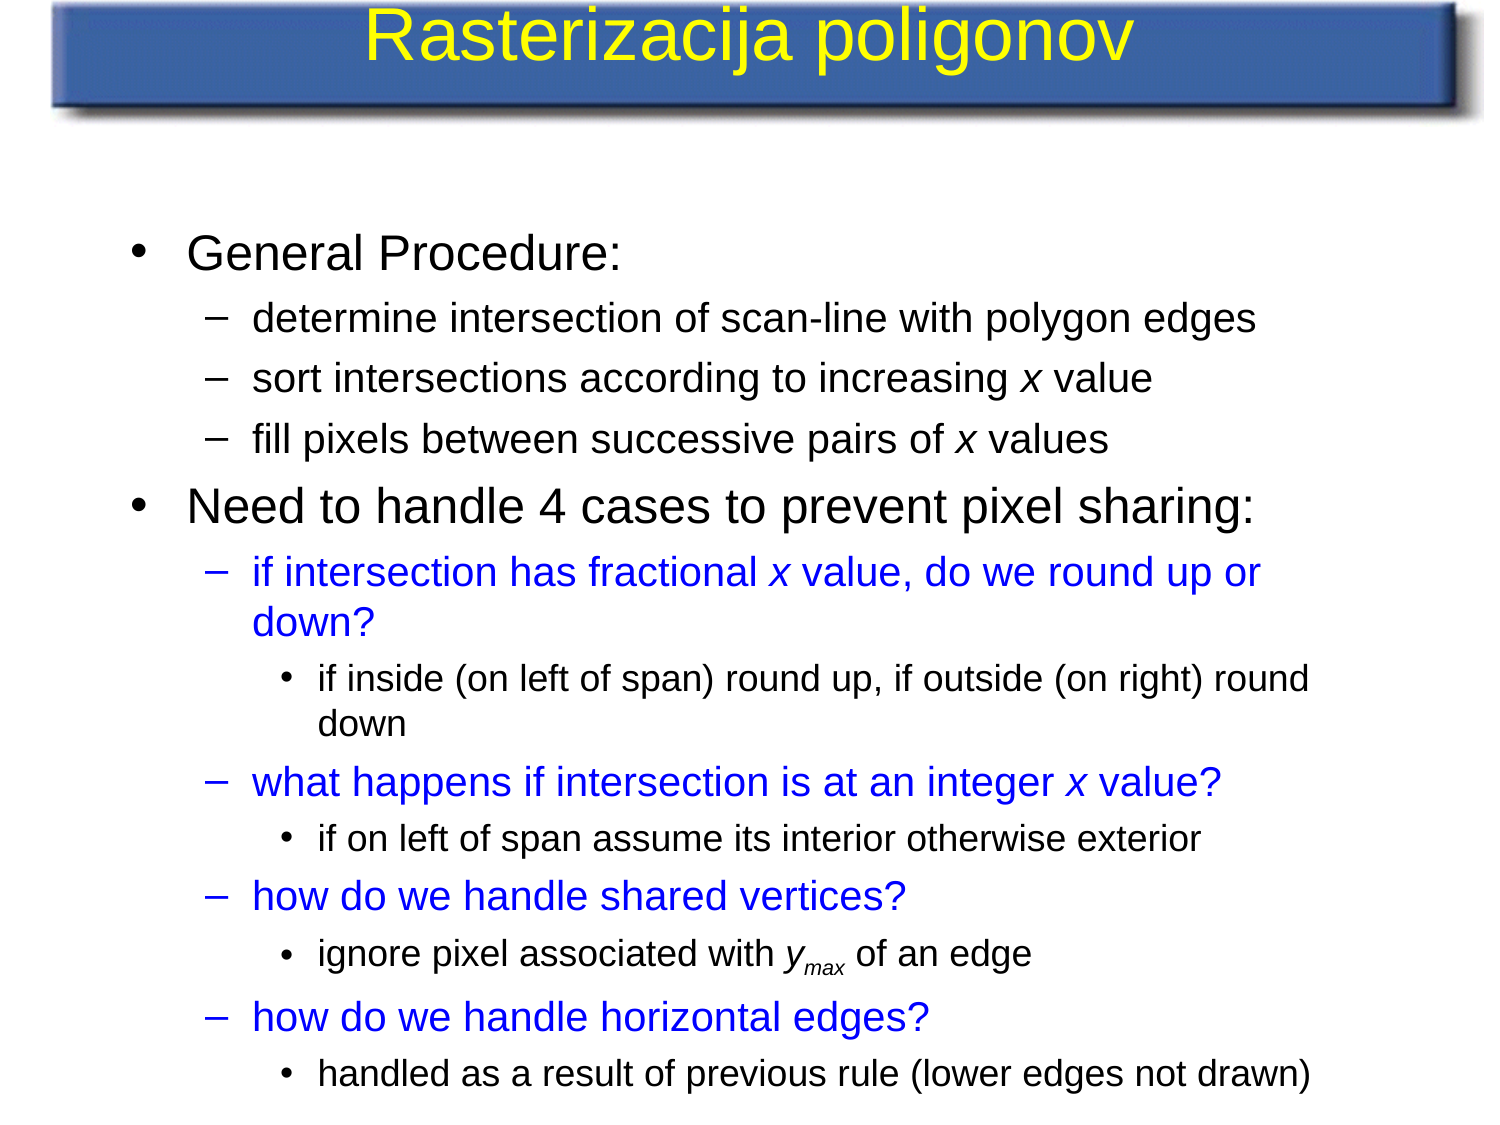

# Rasterizacija poligonov
General Procedure:
determine intersection of scan-line with polygon edges
sort intersections according to increasing x value
fill pixels between successive pairs of x values
Need to handle 4 cases to prevent pixel sharing:
if intersection has fractional x value, do we round up or down?
if inside (on left of span) round up, if outside (on right) round down
what happens if intersection is at an integer x value?
if on left of span assume its interior otherwise exterior
how do we handle shared vertices?
ignore pixel associated with ymax of an edge
how do we handle horizontal edges?
handled as a result of previous rule (lower edges not drawn)